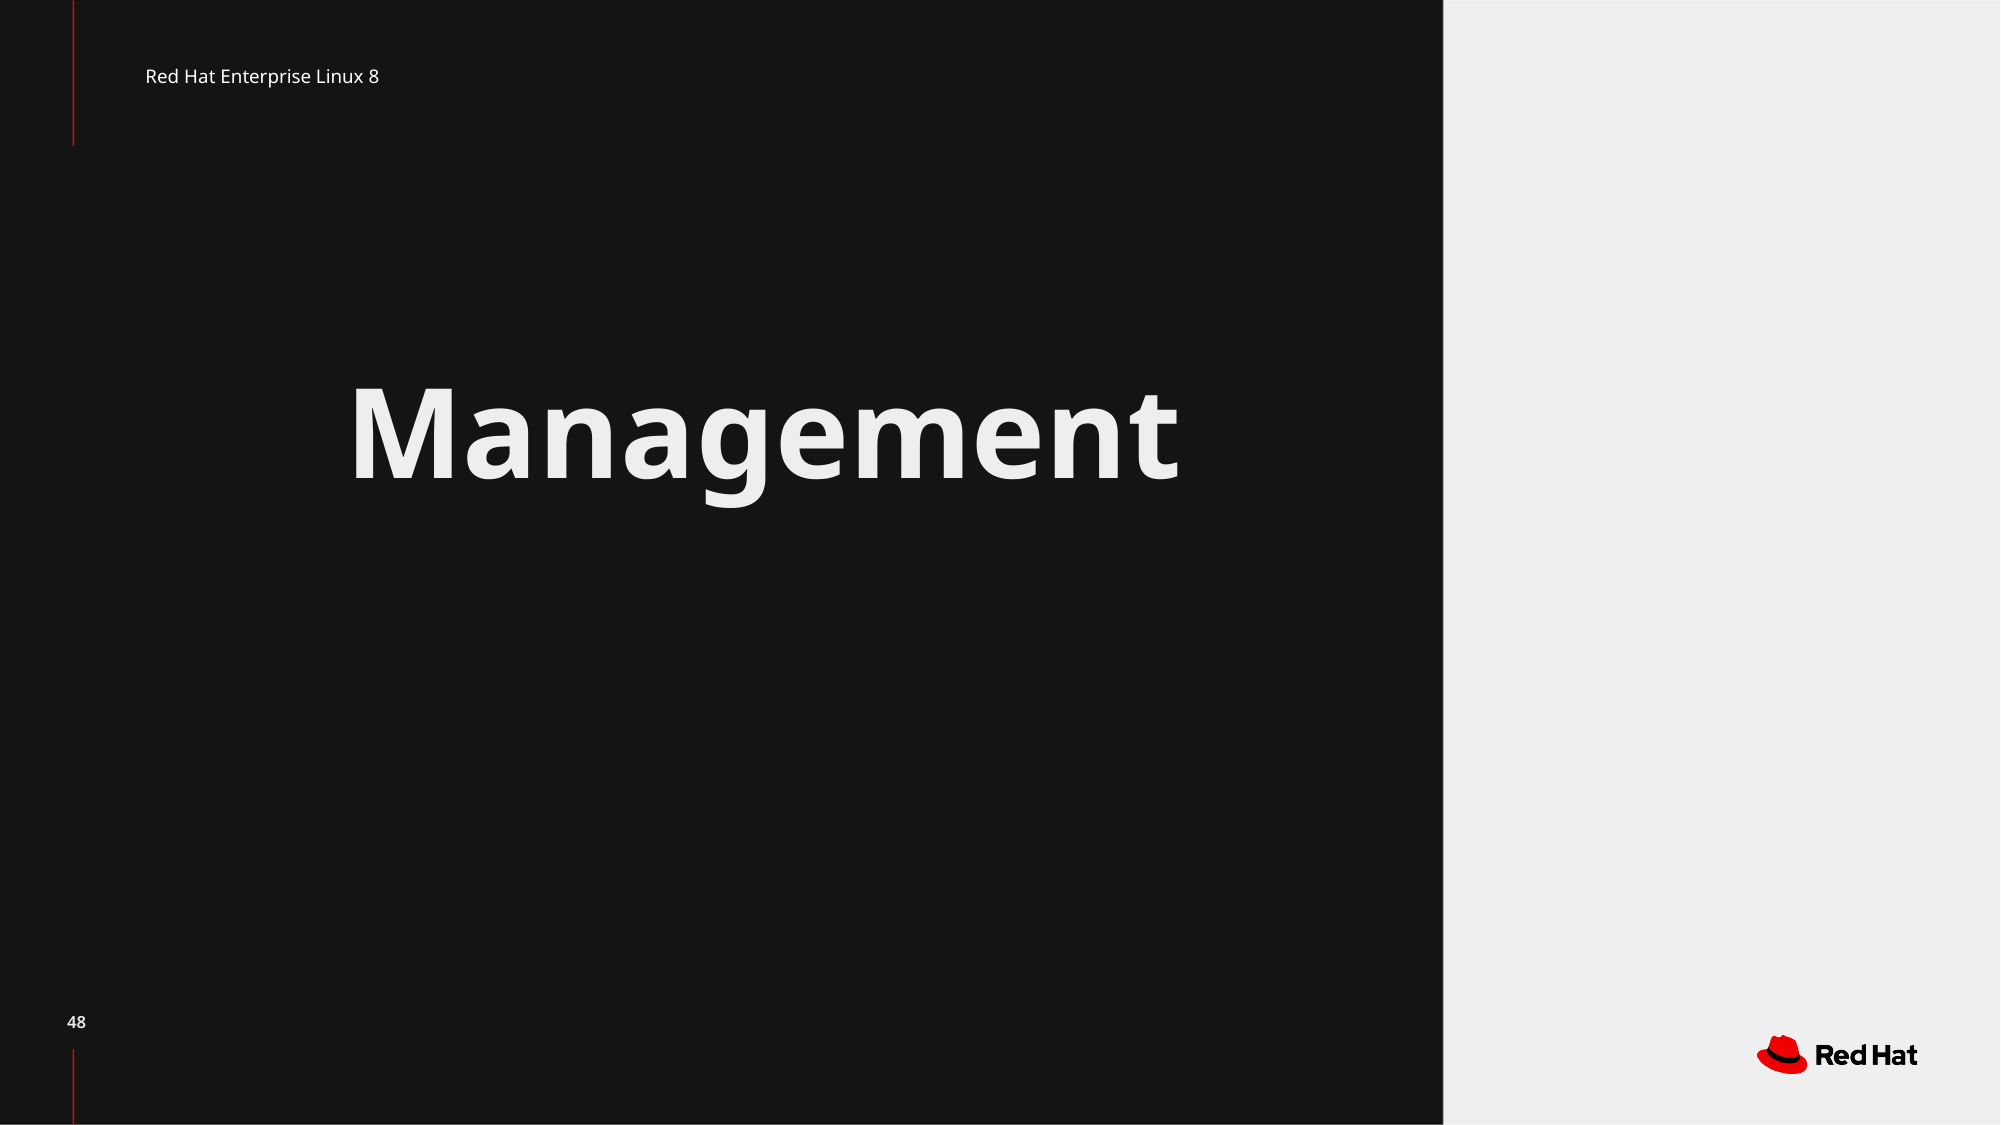

Red Hat Enterprise Linux 8
# Management
48